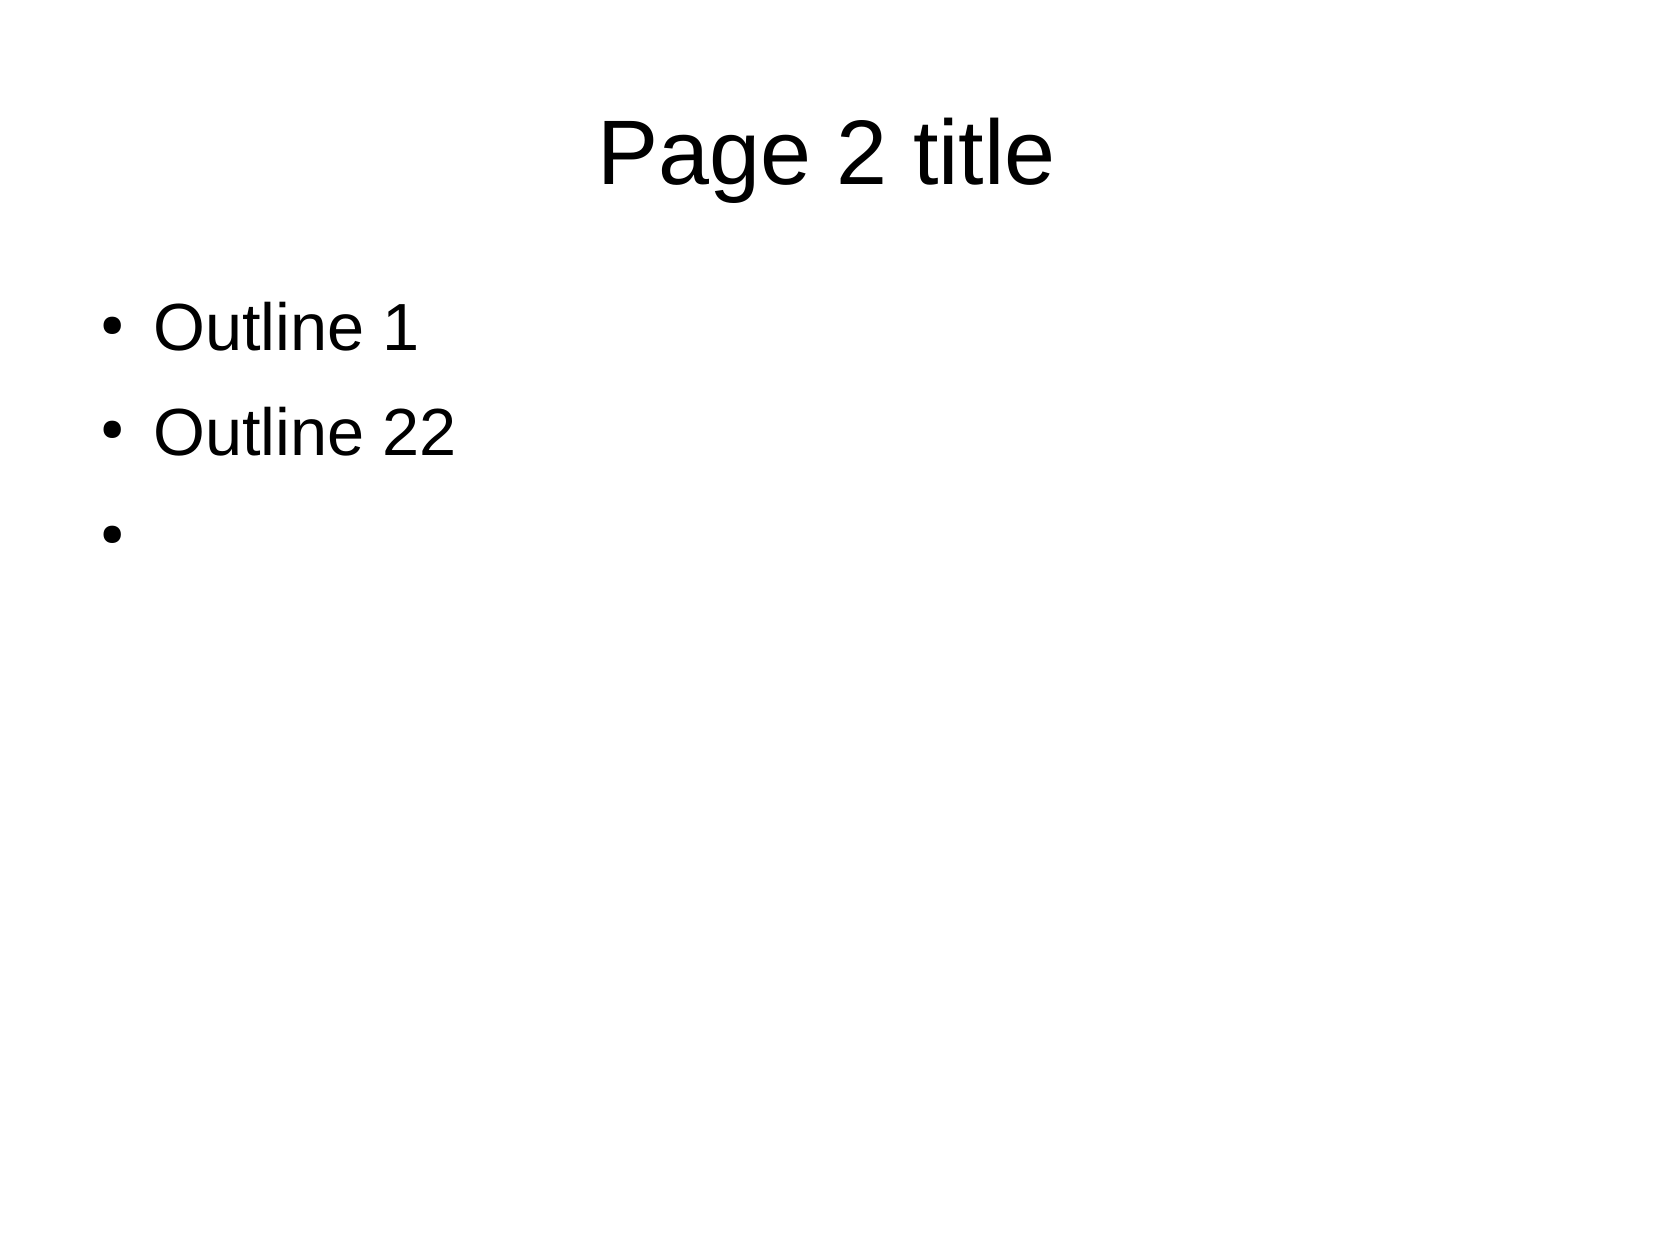

# Page 2 title
Outline 1
Outline 22